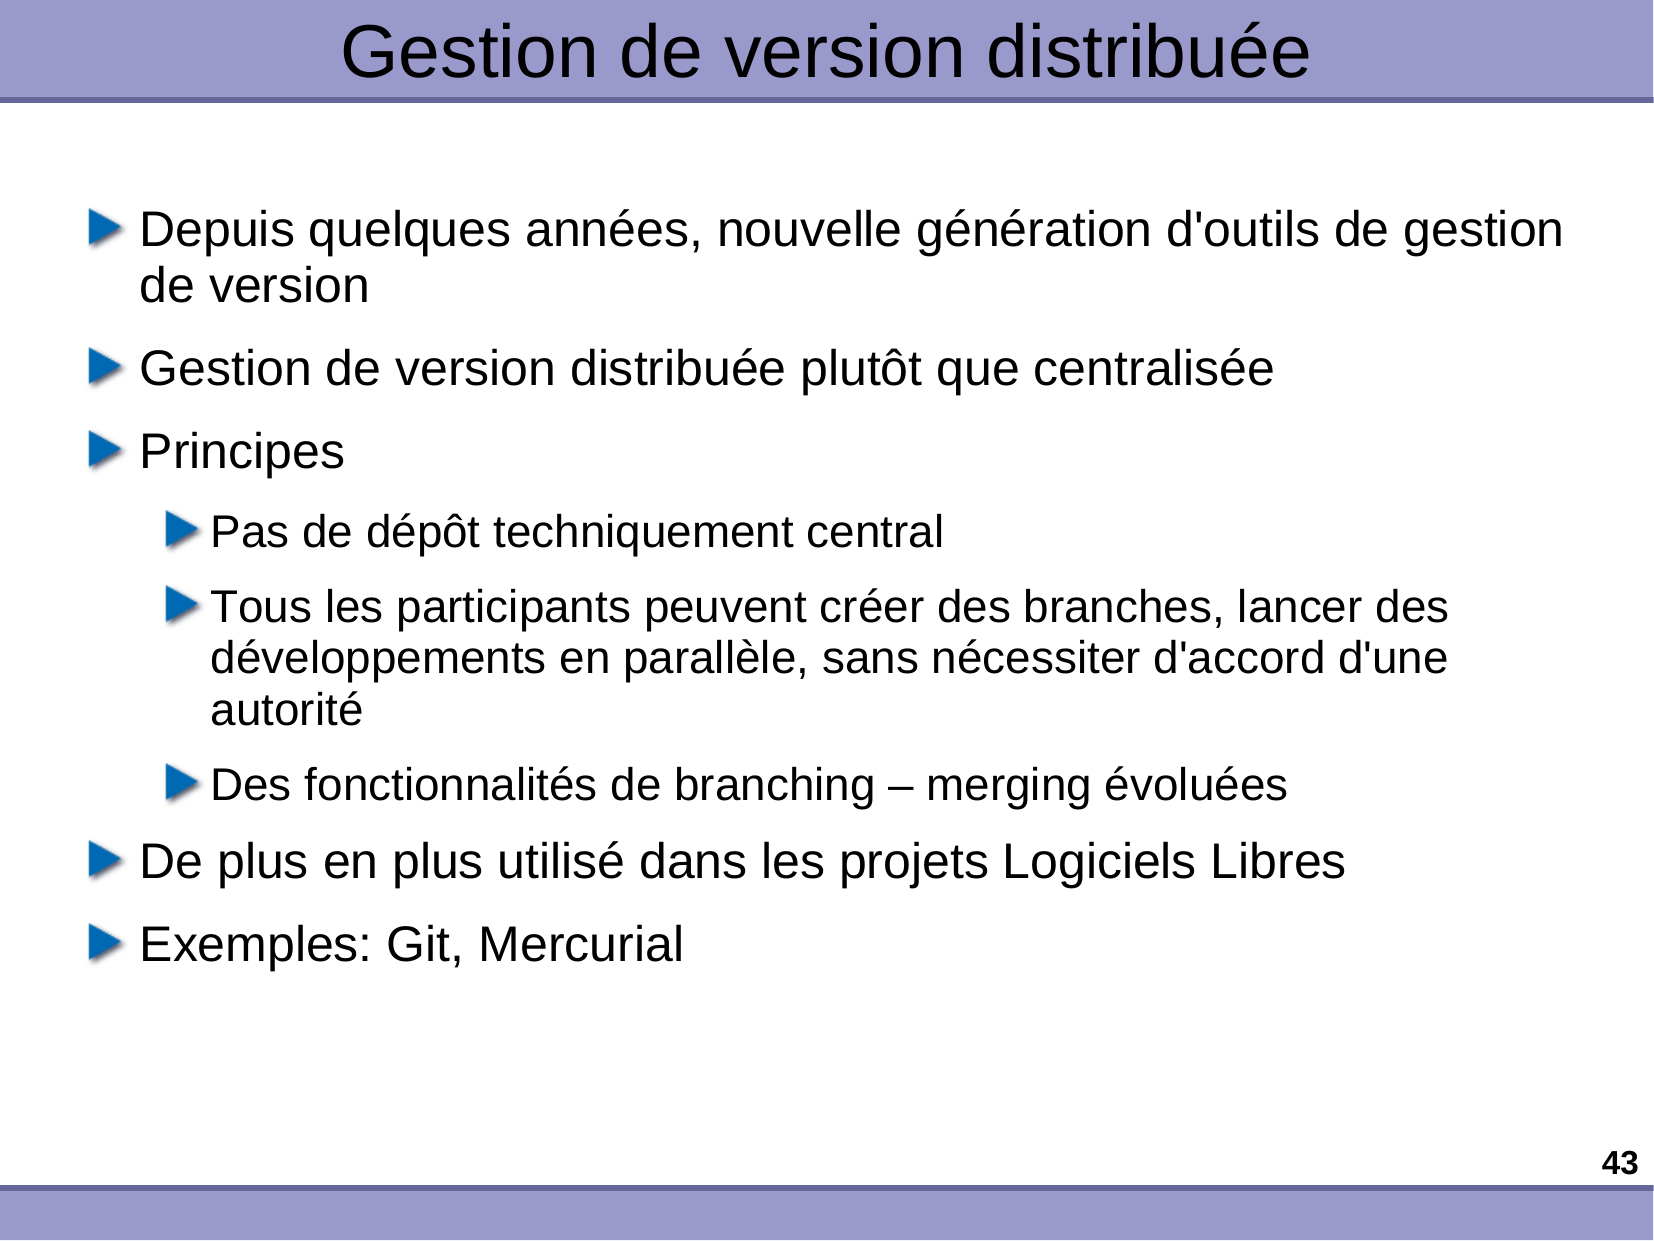

# Gestion de version distribuée
Depuis quelques années, nouvelle génération d'outils de gestion de version
Gestion de version distribuée plutôt que centralisée
Principes
Pas de dépôt techniquement central
Tous les participants peuvent créer des branches, lancer des développements en parallèle, sans nécessiter d'accord d'une autorité
Des fonctionnalités de branching – merging évoluées
De plus en plus utilisé dans les projets Logiciels Libres
Exemples: Git, Mercurial